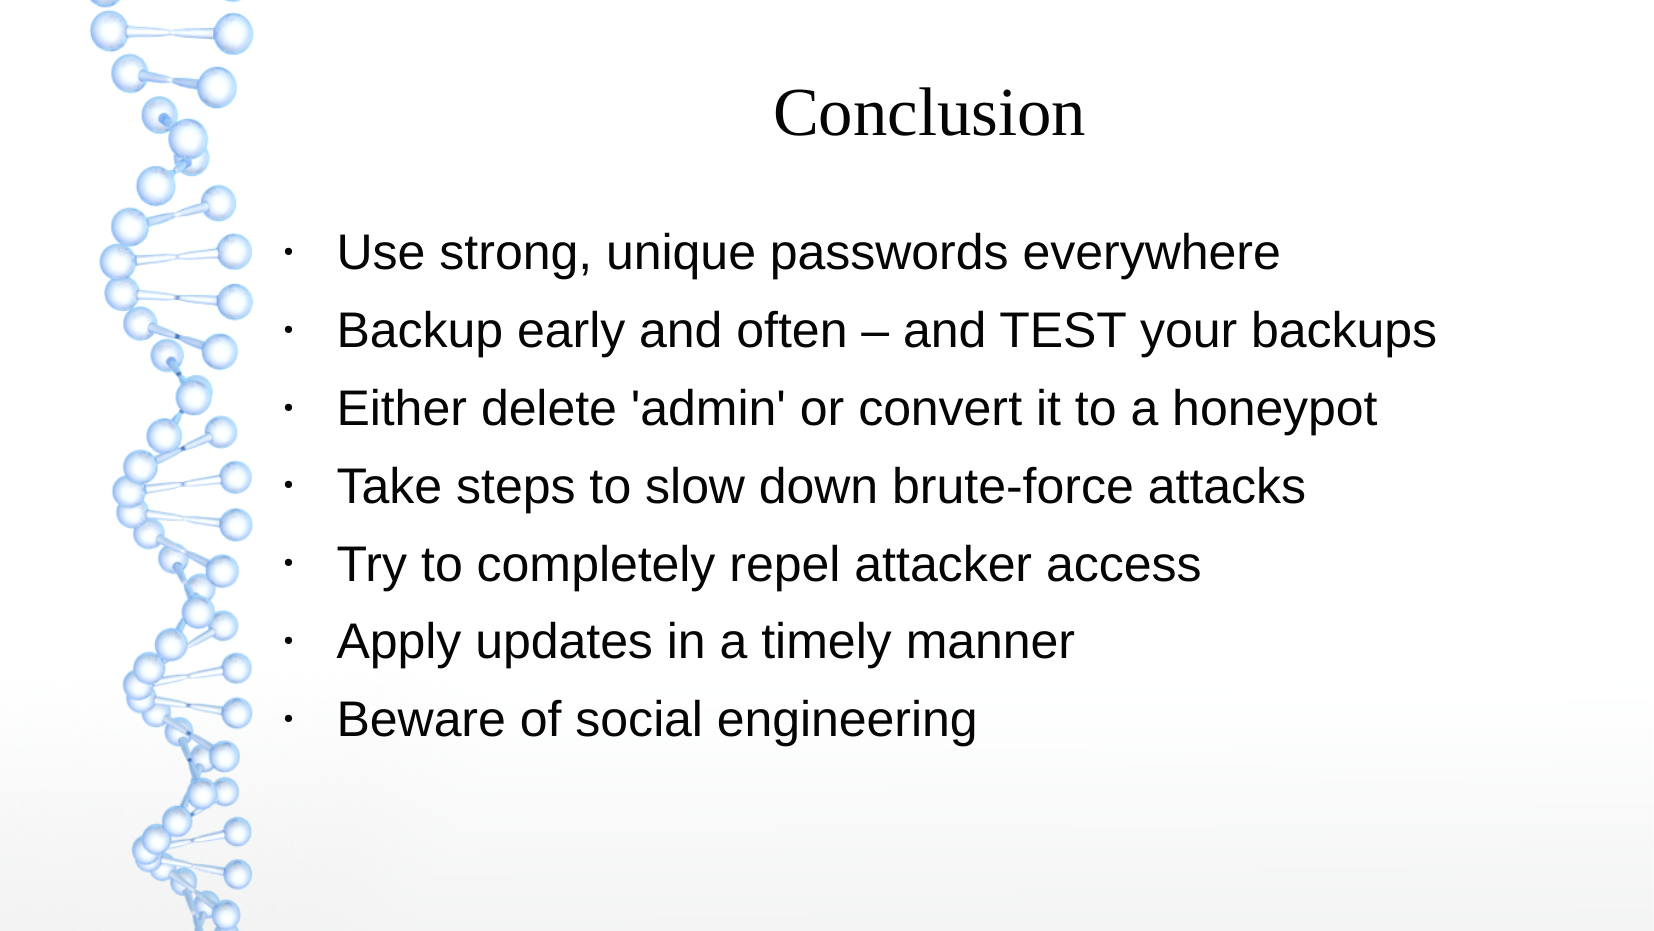

# Conclusion
Use strong, unique passwords everywhere
Backup early and often – and TEST your backups
Either delete 'admin' or convert it to a honeypot
Take steps to slow down brute-force attacks
Try to completely repel attacker access
Apply updates in a timely manner
Beware of social engineering